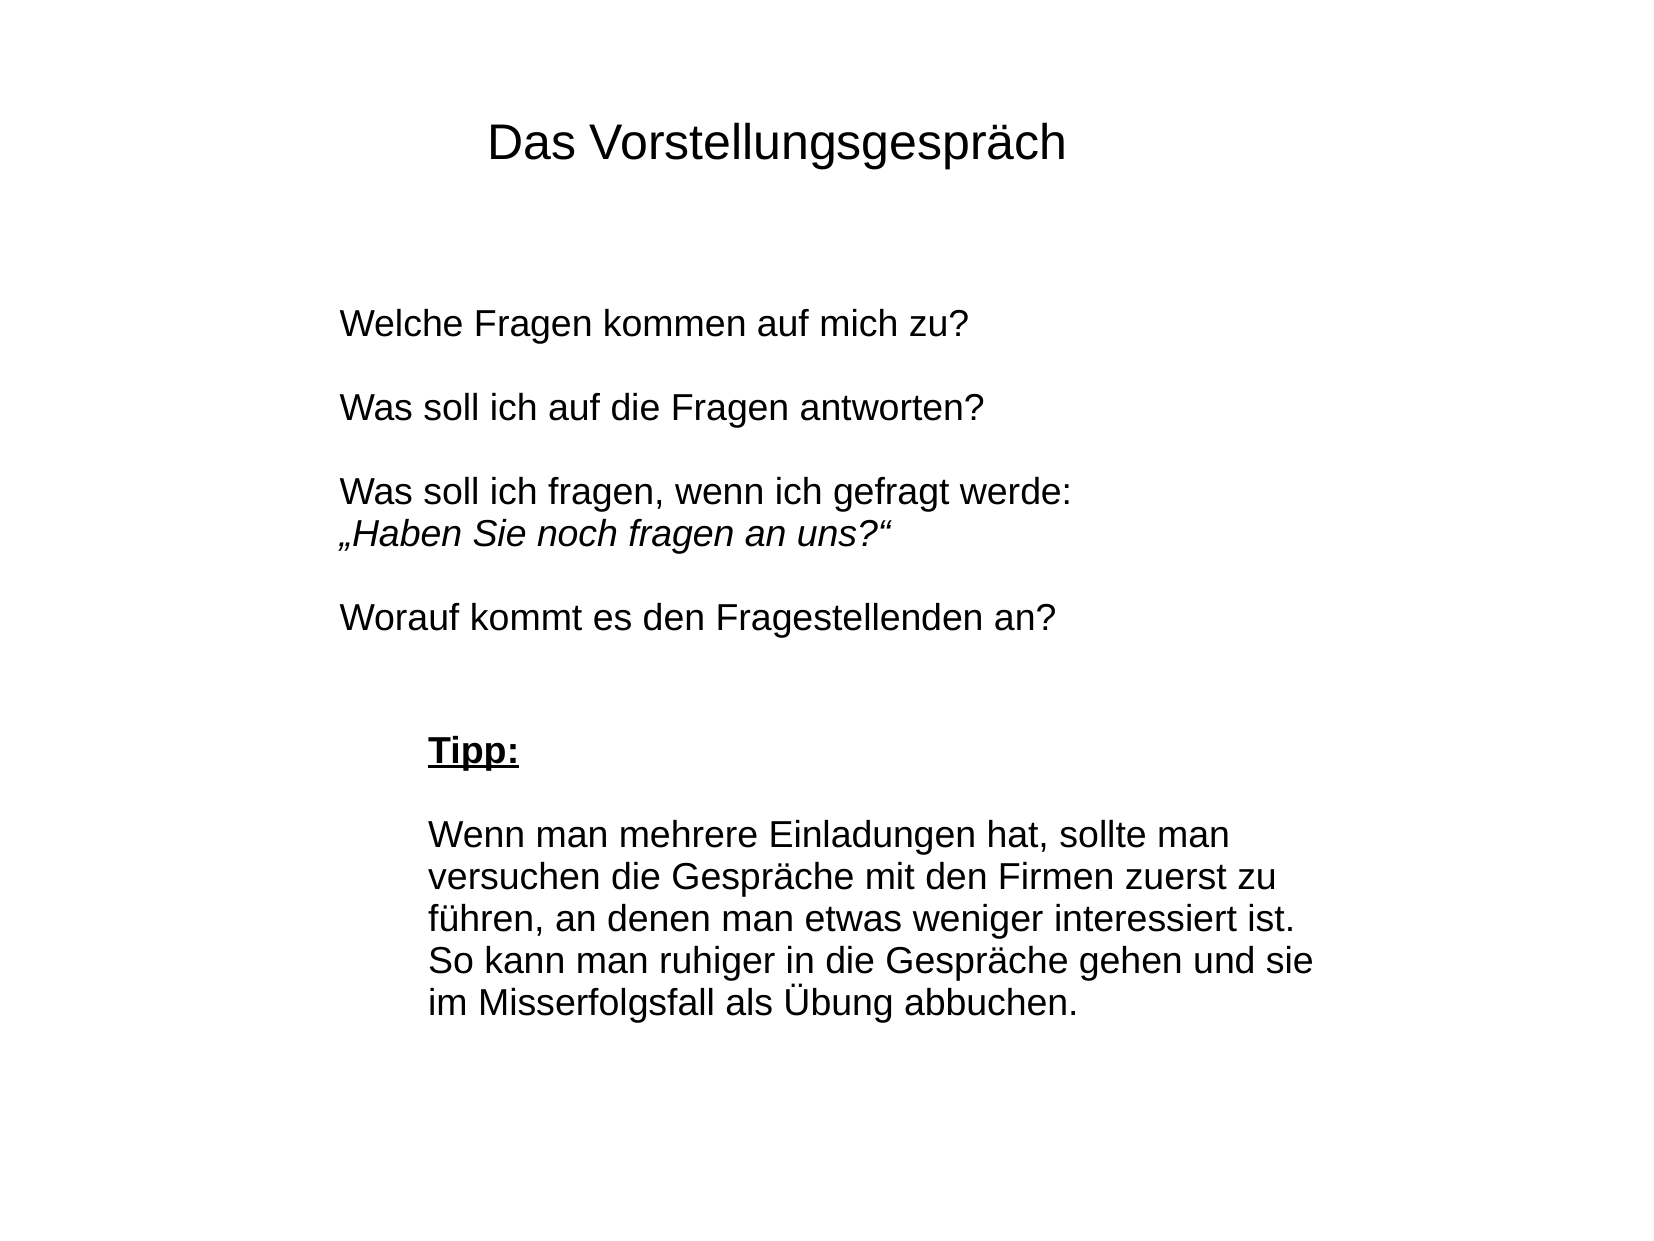

Das Vorstellungsgespräch
Welche Fragen kommen auf mich zu?
Was soll ich auf die Fragen antworten?
Was soll ich fragen, wenn ich gefragt werde:
„Haben Sie noch fragen an uns?“
Worauf kommt es den Fragestellenden an?
Tipp:
Wenn man mehrere Einladungen hat, sollte man versuchen die Gespräche mit den Firmen zuerst zu führen, an denen man etwas weniger interessiert ist. So kann man ruhiger in die Gespräche gehen und sie im Misserfolgsfall als Übung abbuchen.